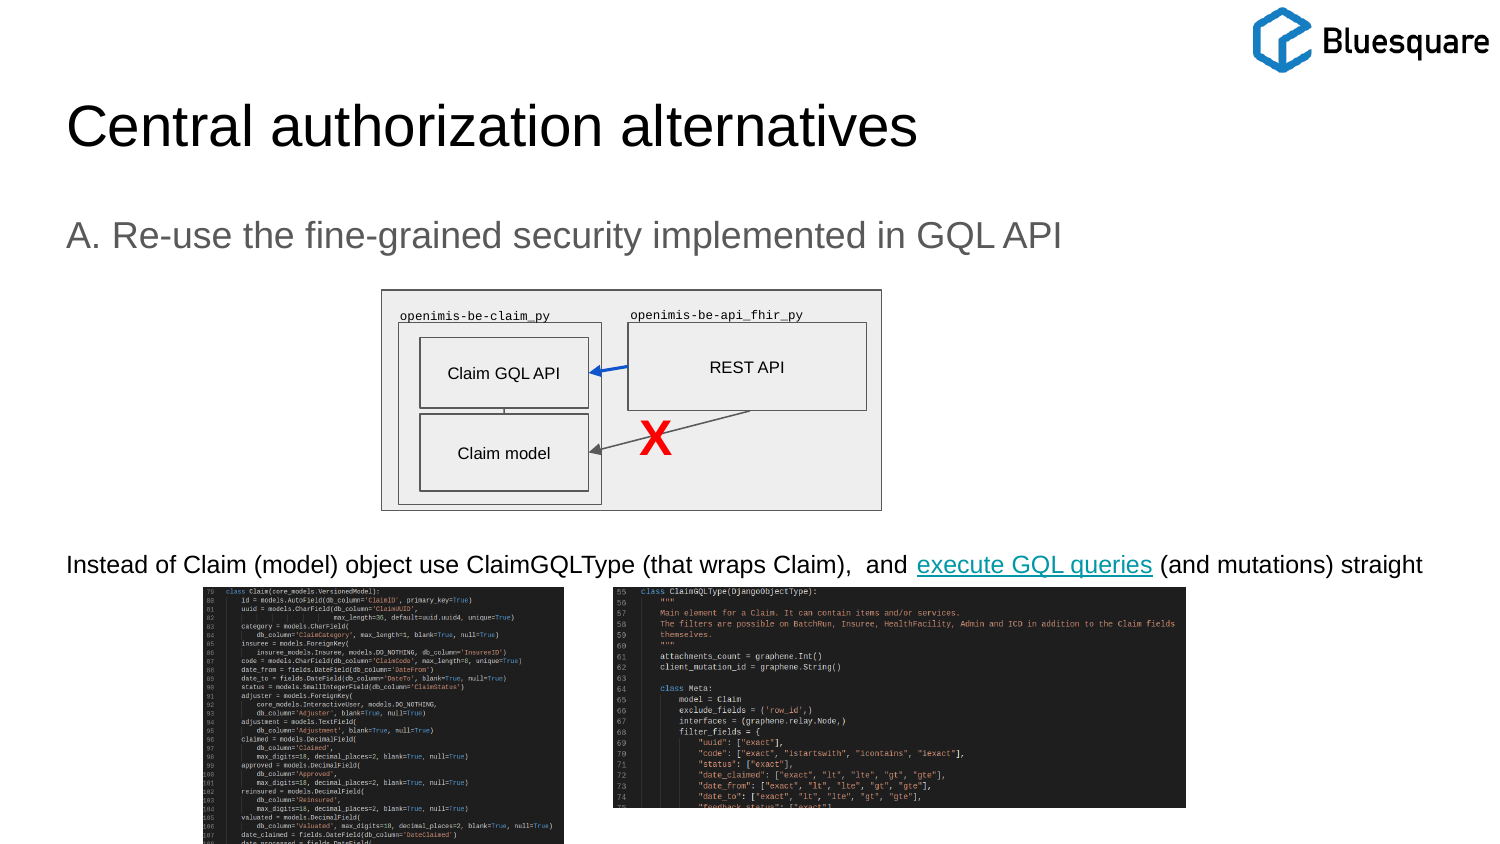

# Central authorization alternatives
A. Re-use the fine-grained security implemented in GQL API
openimis-be-api_fhir_py
openimis-be-claim_py
REST API
Claim GQL API
X
Claim model
Instead of Claim (model) object use ClaimGQLType (that wraps Claim), and execute GQL queries (and mutations) straight